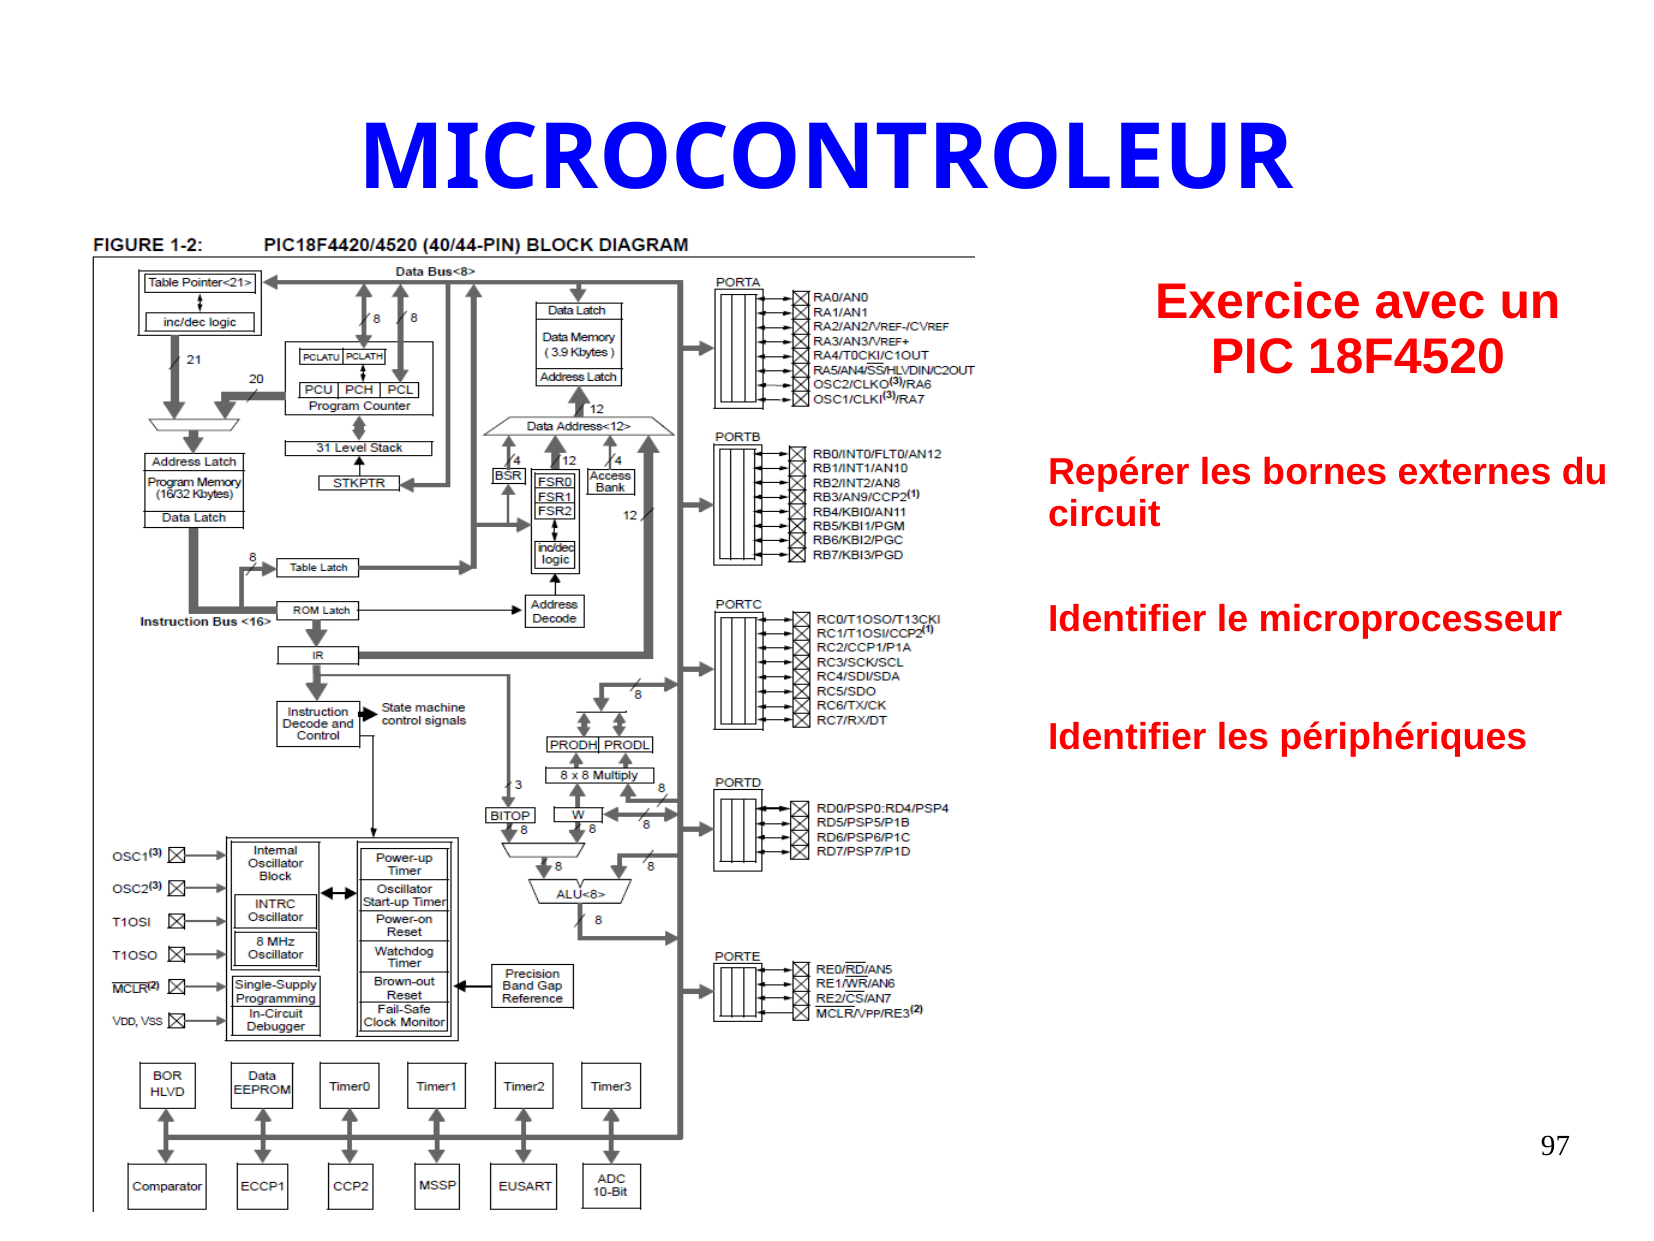

# MICROCONTROLEUR
Exercice avec un
PIC 18F4520
Repérer les bornes externes du circuit
Identifier le microprocesseur
Identifier les périphériques
97